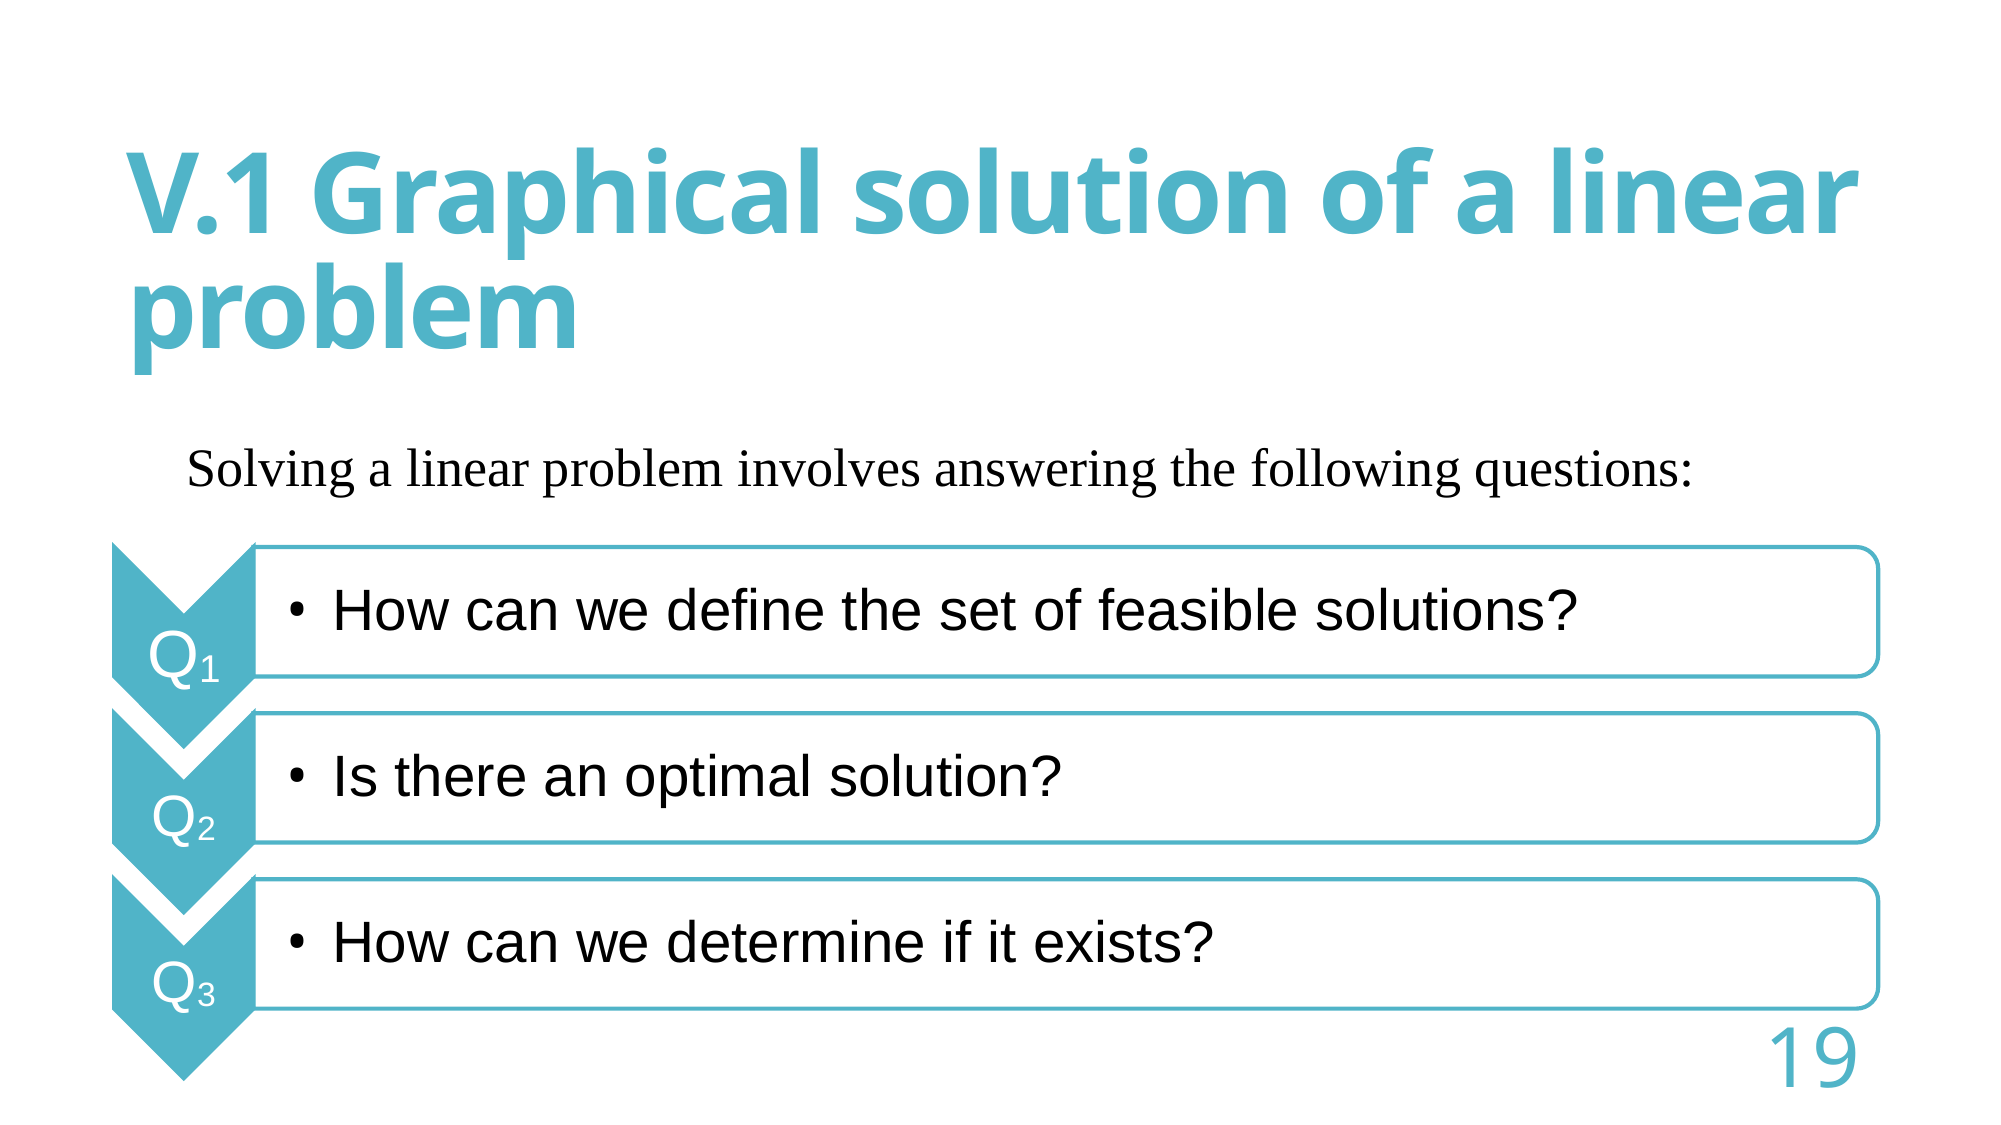

V.1 Graphical solution of a linear problem
Solving a linear problem involves answering the following questions:
Q1
How can we define the set of feasible solutions?
Q2
Is there an optimal solution?
Q3
How can we determine if it exists?